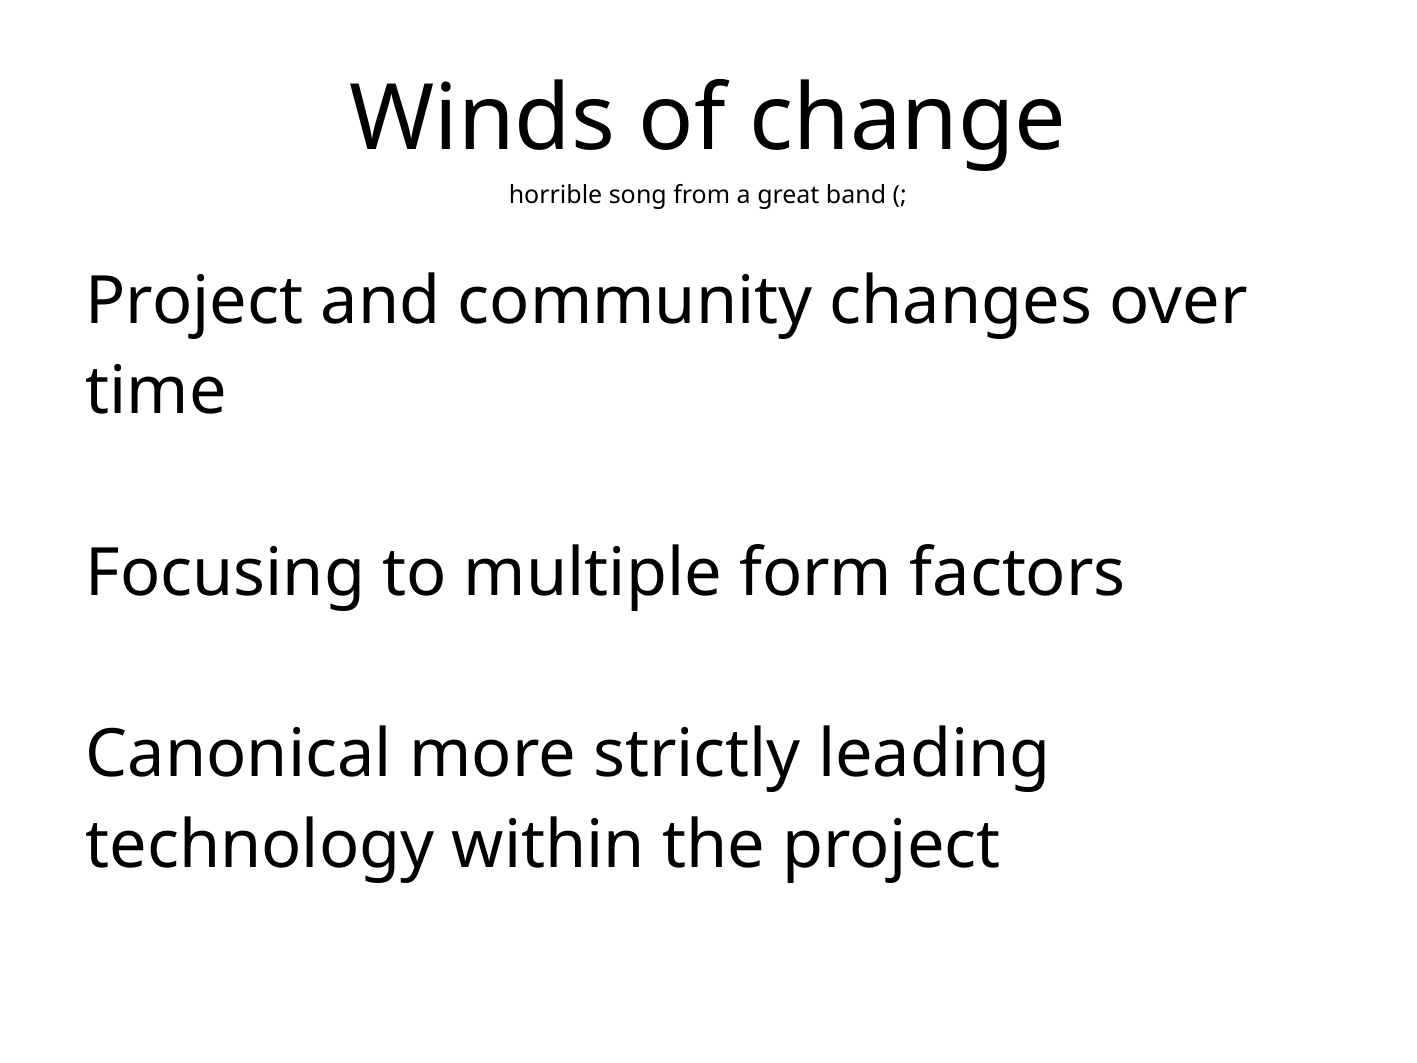

Winds of change
horrible song from a great band (;
Project and community changes over time
Focusing to multiple form factors
Canonical more strictly leading technology within the project